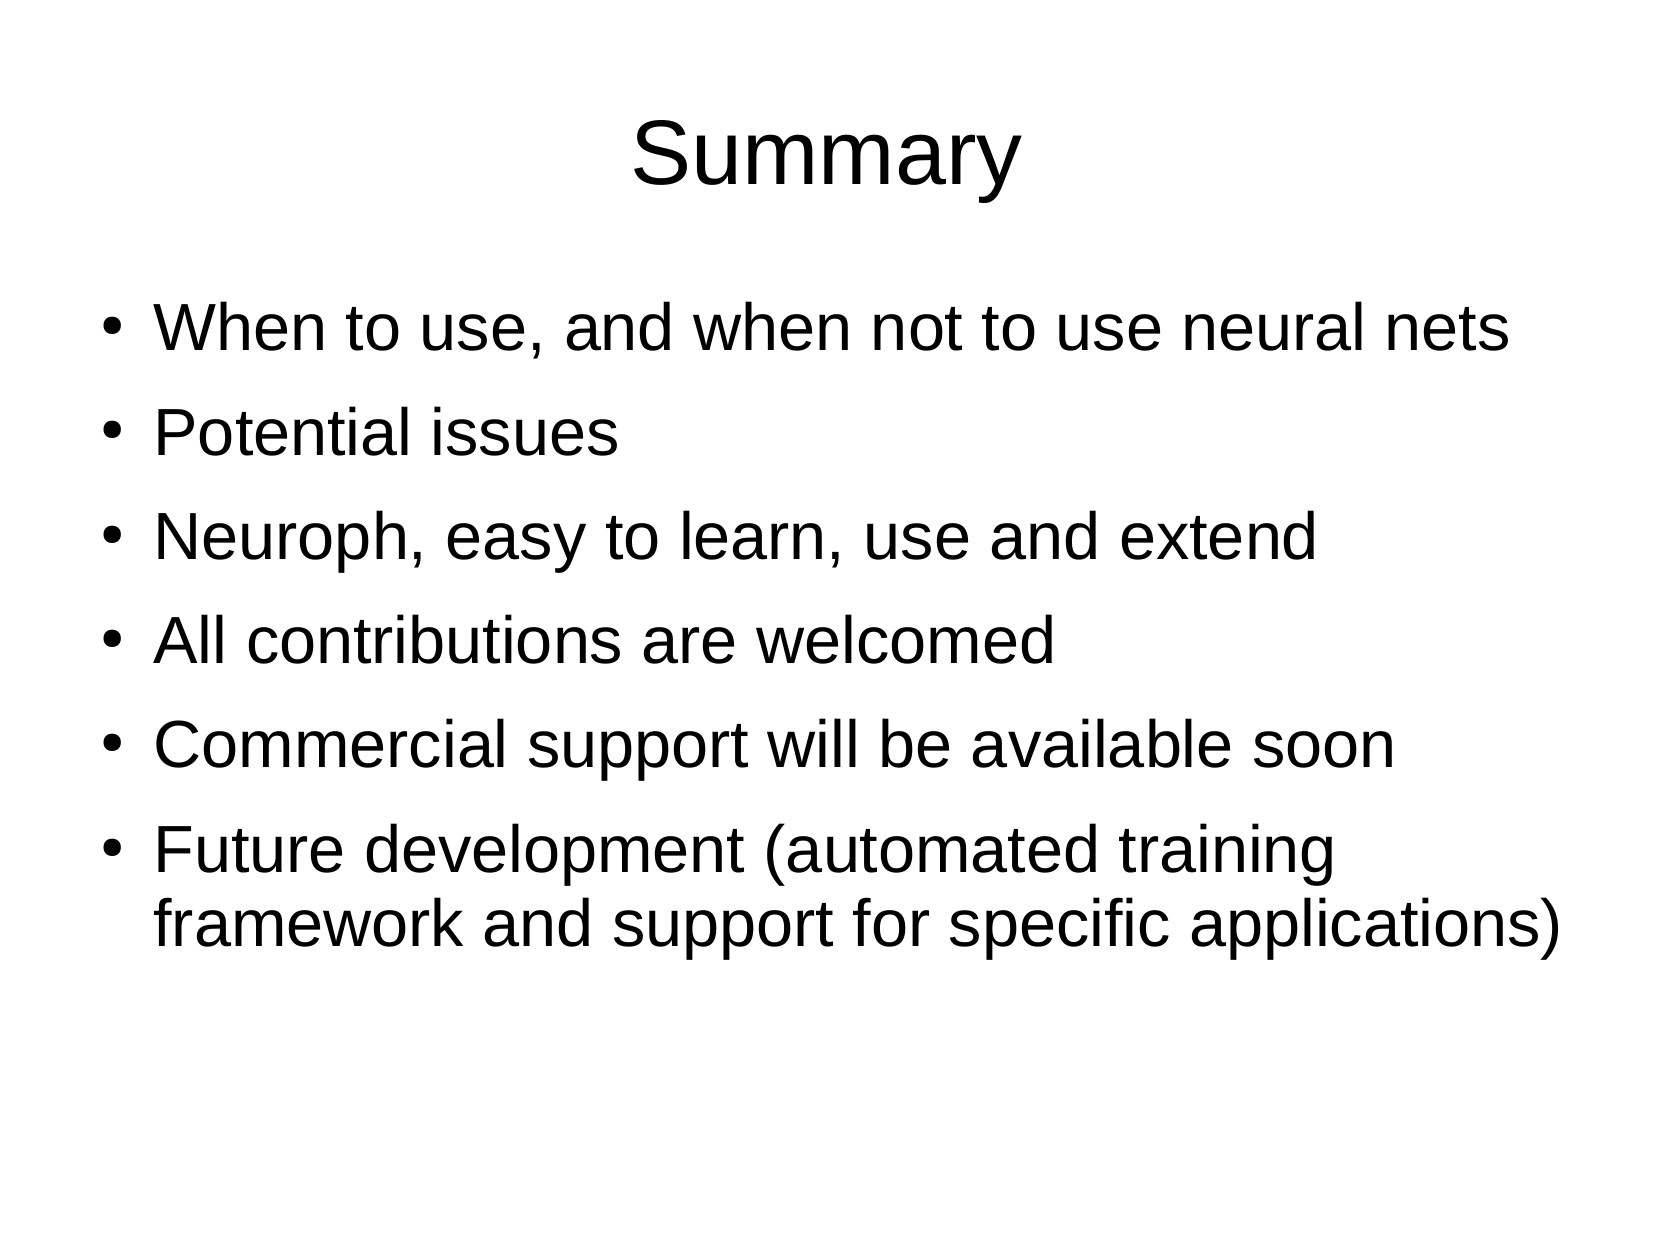

# Summary
When to use, and when not to use neural nets
Potential issues
Neuroph, easy to learn, use and extend
All contributions are welcomed
Commercial support will be available soon
Future development (automated training framework and support for specific applications)